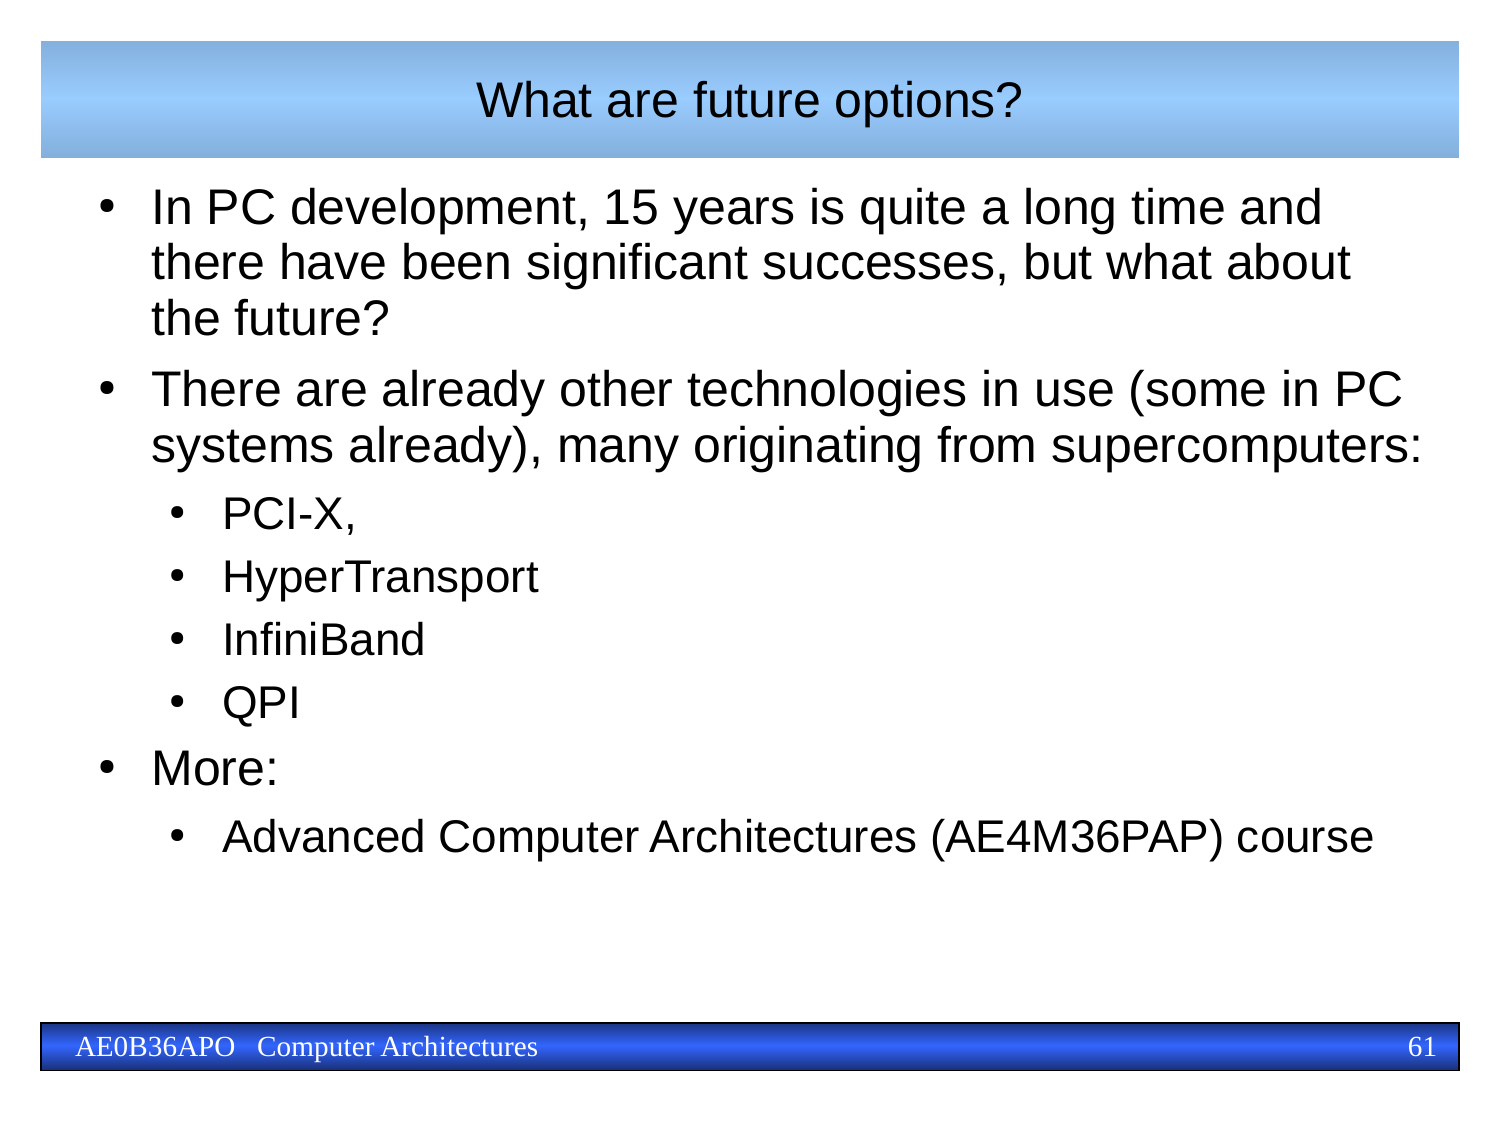

# What are future options?
In PC development, 15 years is quite a long time and there have been significant successes, but what about the future?
There are already other technologies in use (some in PC systems already), many originating from supercomputers:
PCI-X,
HyperTransport
InfiniBand
QPI
More:
Advanced Computer Architectures (AE4M36PAP) course
AE0B36APO Computer Architectures
61